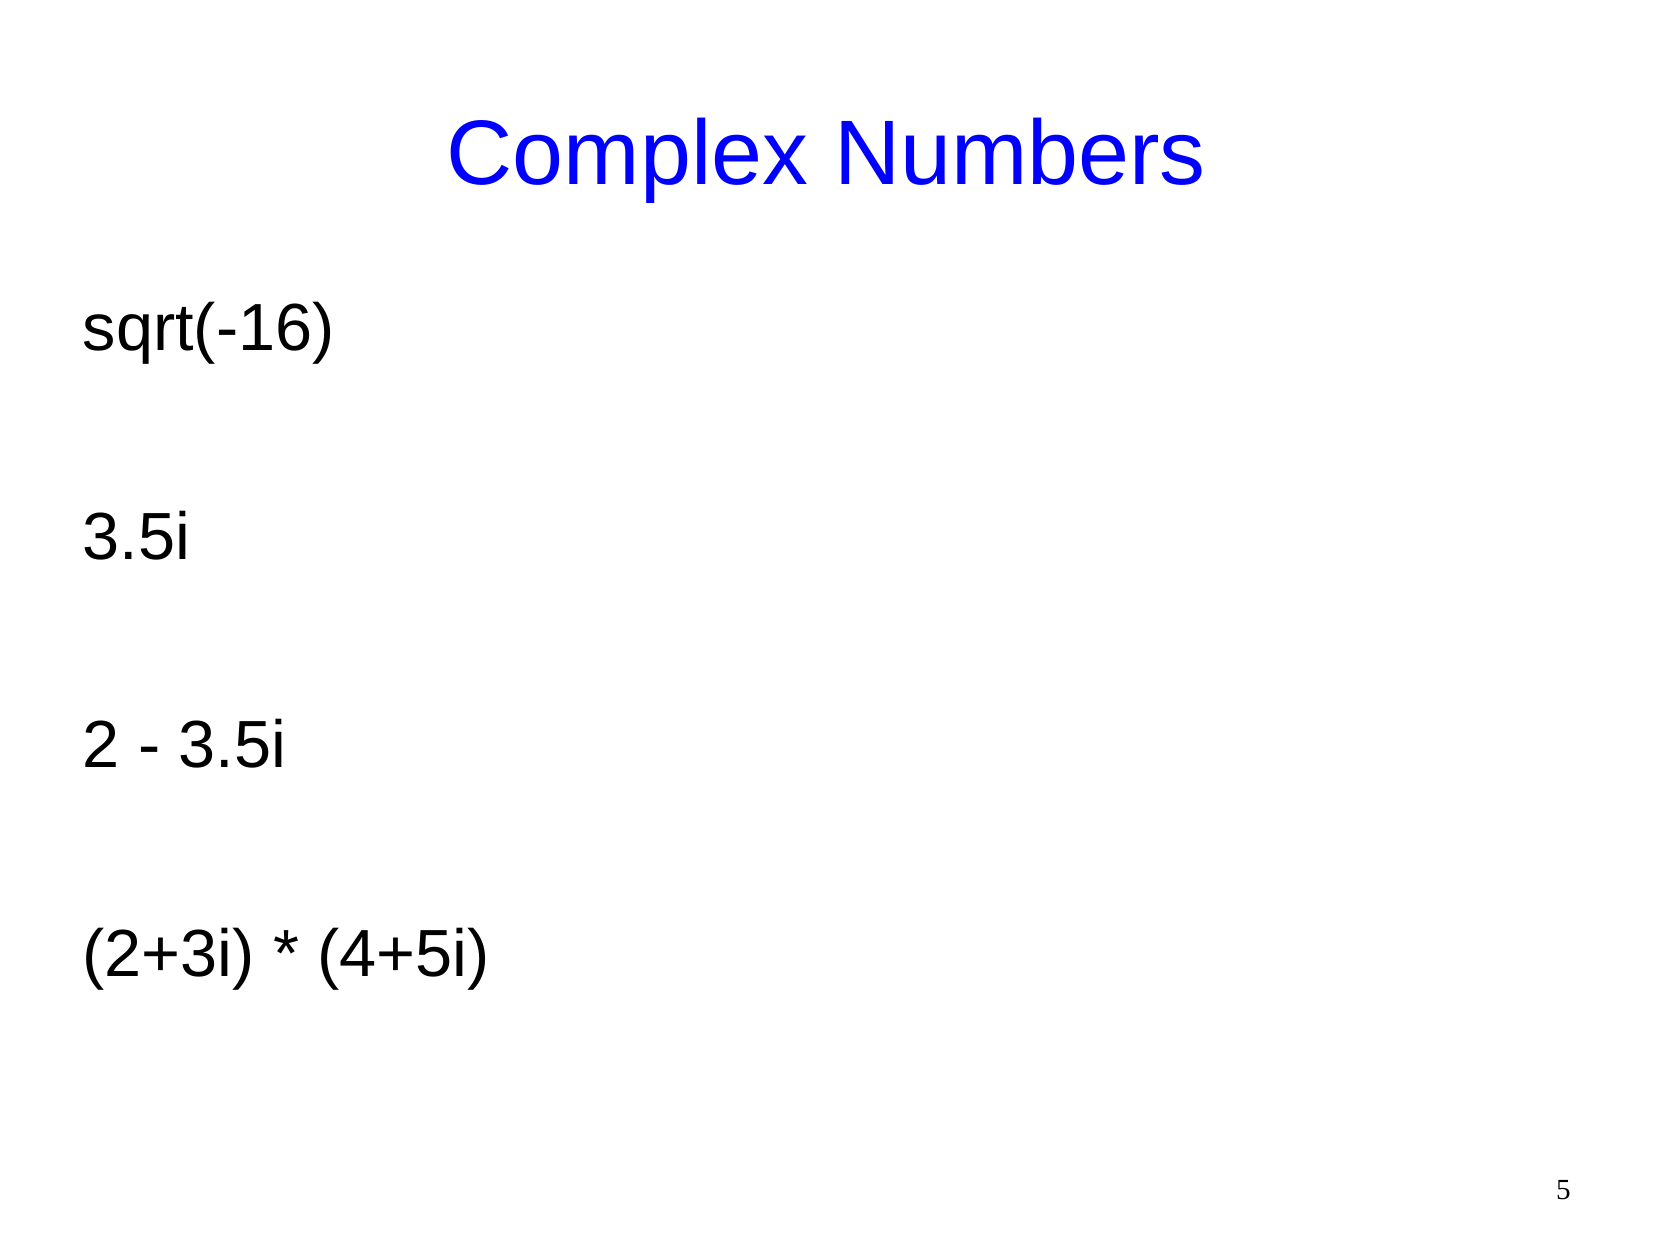

# Complex Numbers
sqrt(-16)
3.5i
2 - 3.5i
(2+3i) * (4+5i)
5